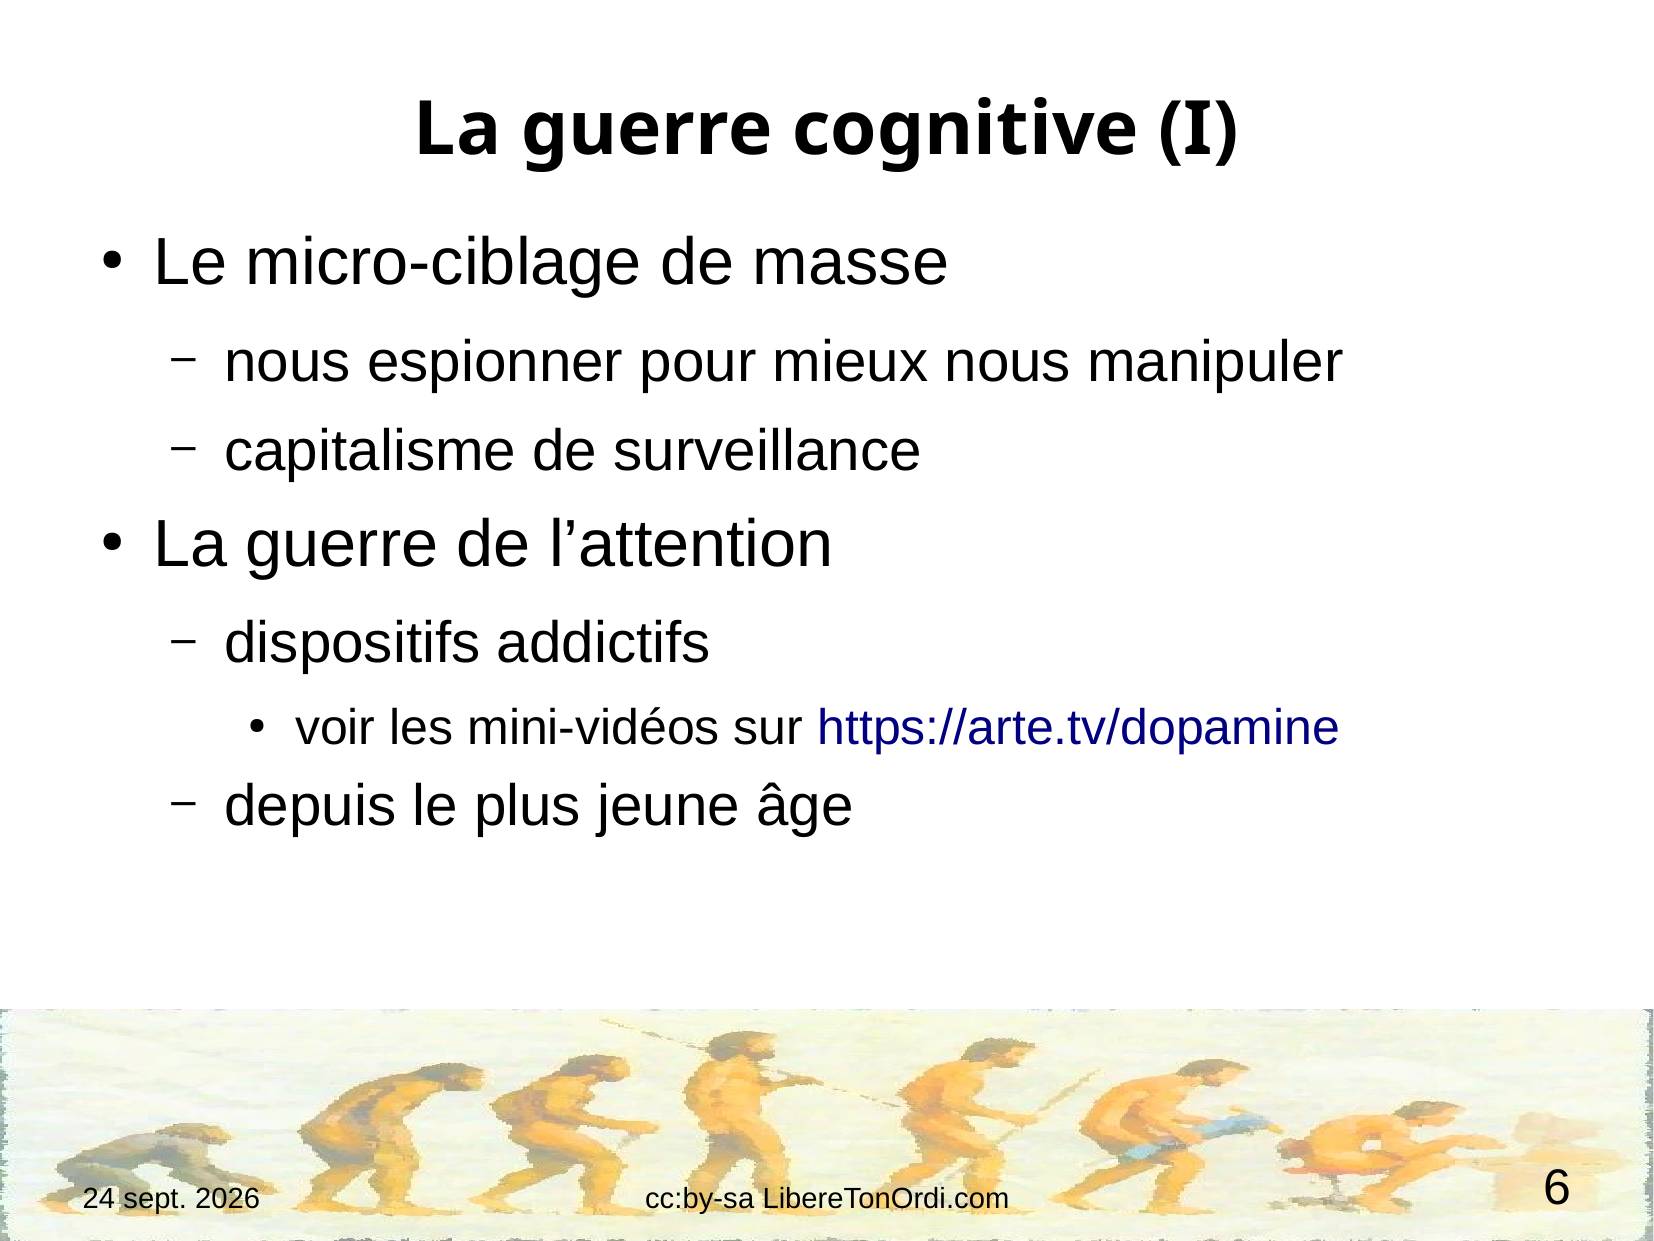

# La guerre cognitive (I)
Le micro-ciblage de masse
nous espionner pour mieux nous manipuler
capitalisme de surveillance
La guerre de l’attention
dispositifs addictifs
voir les mini-vidéos sur https://arte.tv/dopamine
depuis le plus jeune âge
cc:by-sa LibereTonOrdi.com
6